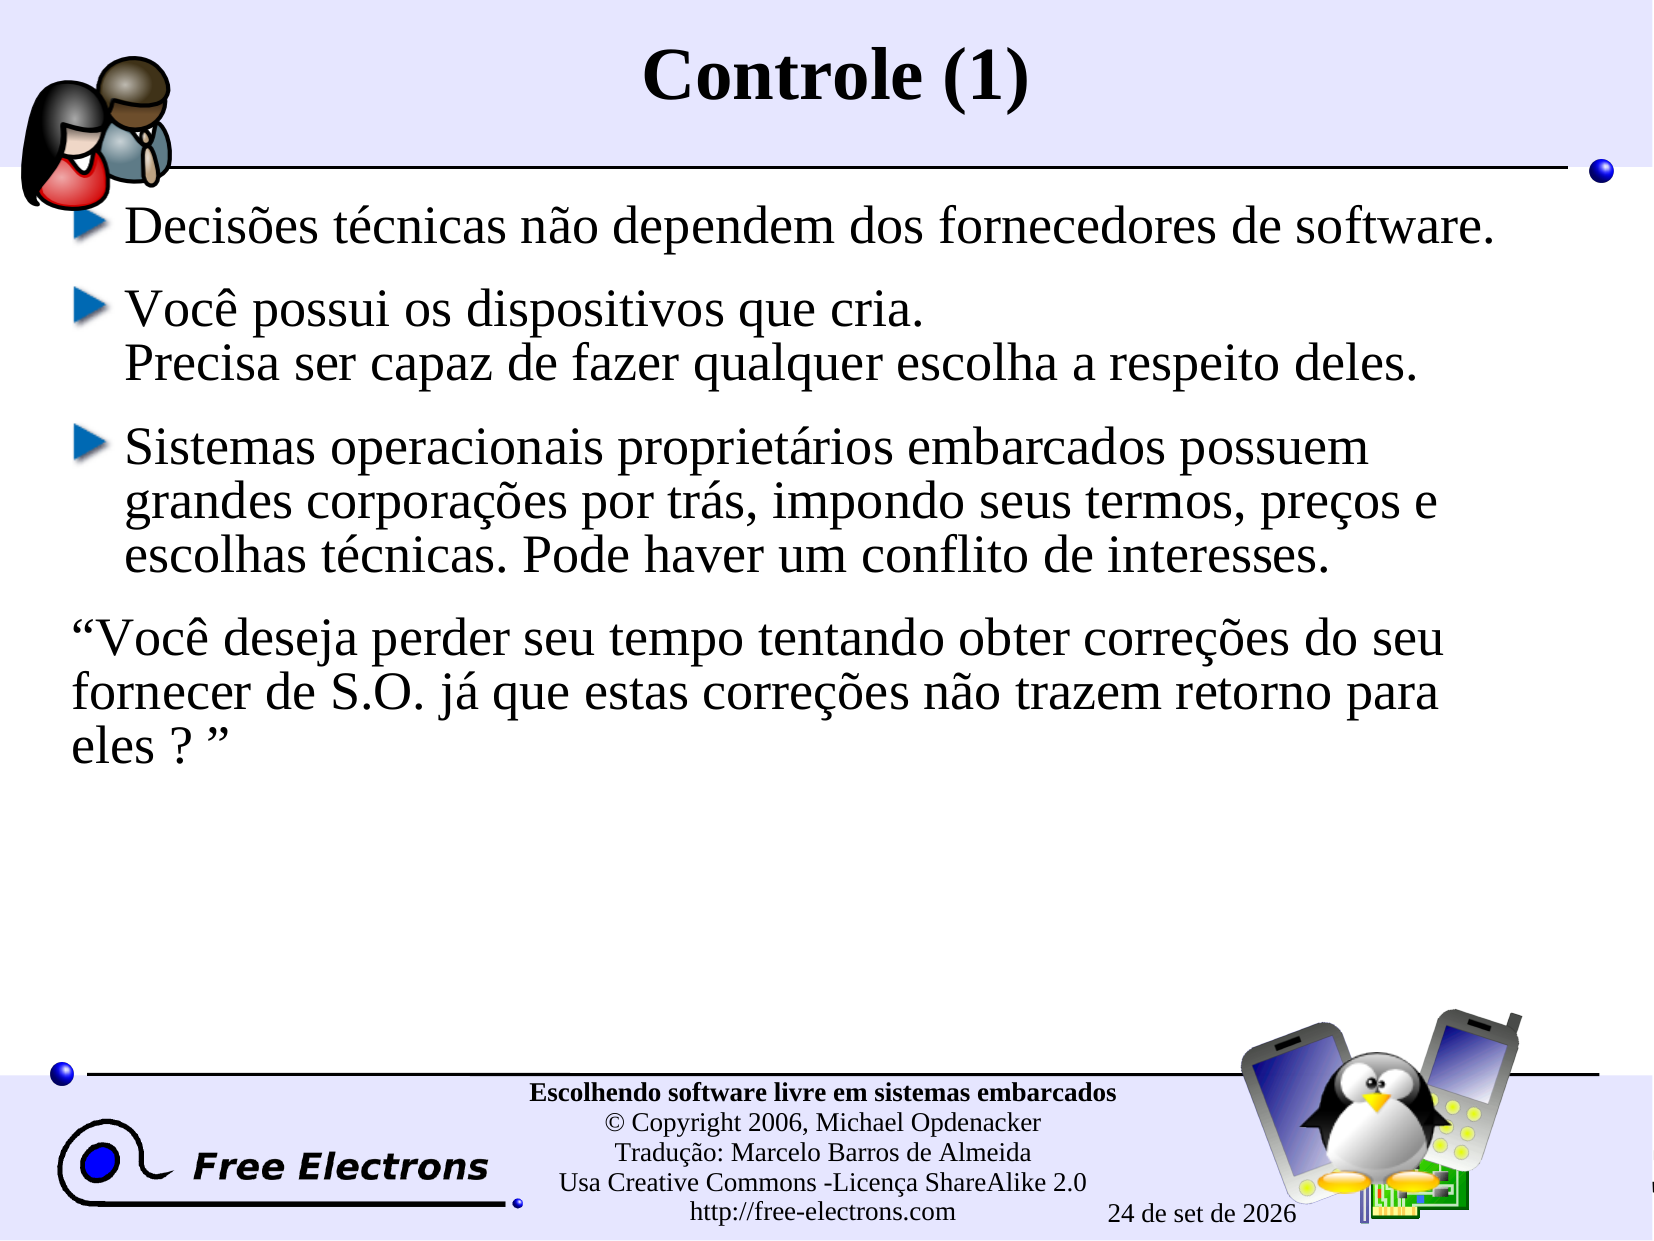

# Controle (1)
Decisões técnicas não dependem dos fornecedores de software.
Você possui os dispositivos que cria.
Precisa ser capaz de fazer qualquer escolha a respeito deles.
Sistemas operacionais proprietários embarcados possuem grandes corporações por trás, impondo seus termos, preços e escolhas técnicas. Pode haver um conflito de interesses.
“Você deseja perder seu tempo tentando obter correções do seu fornecer de S.O. já que estas correções não trazem retorno para eles ? ”